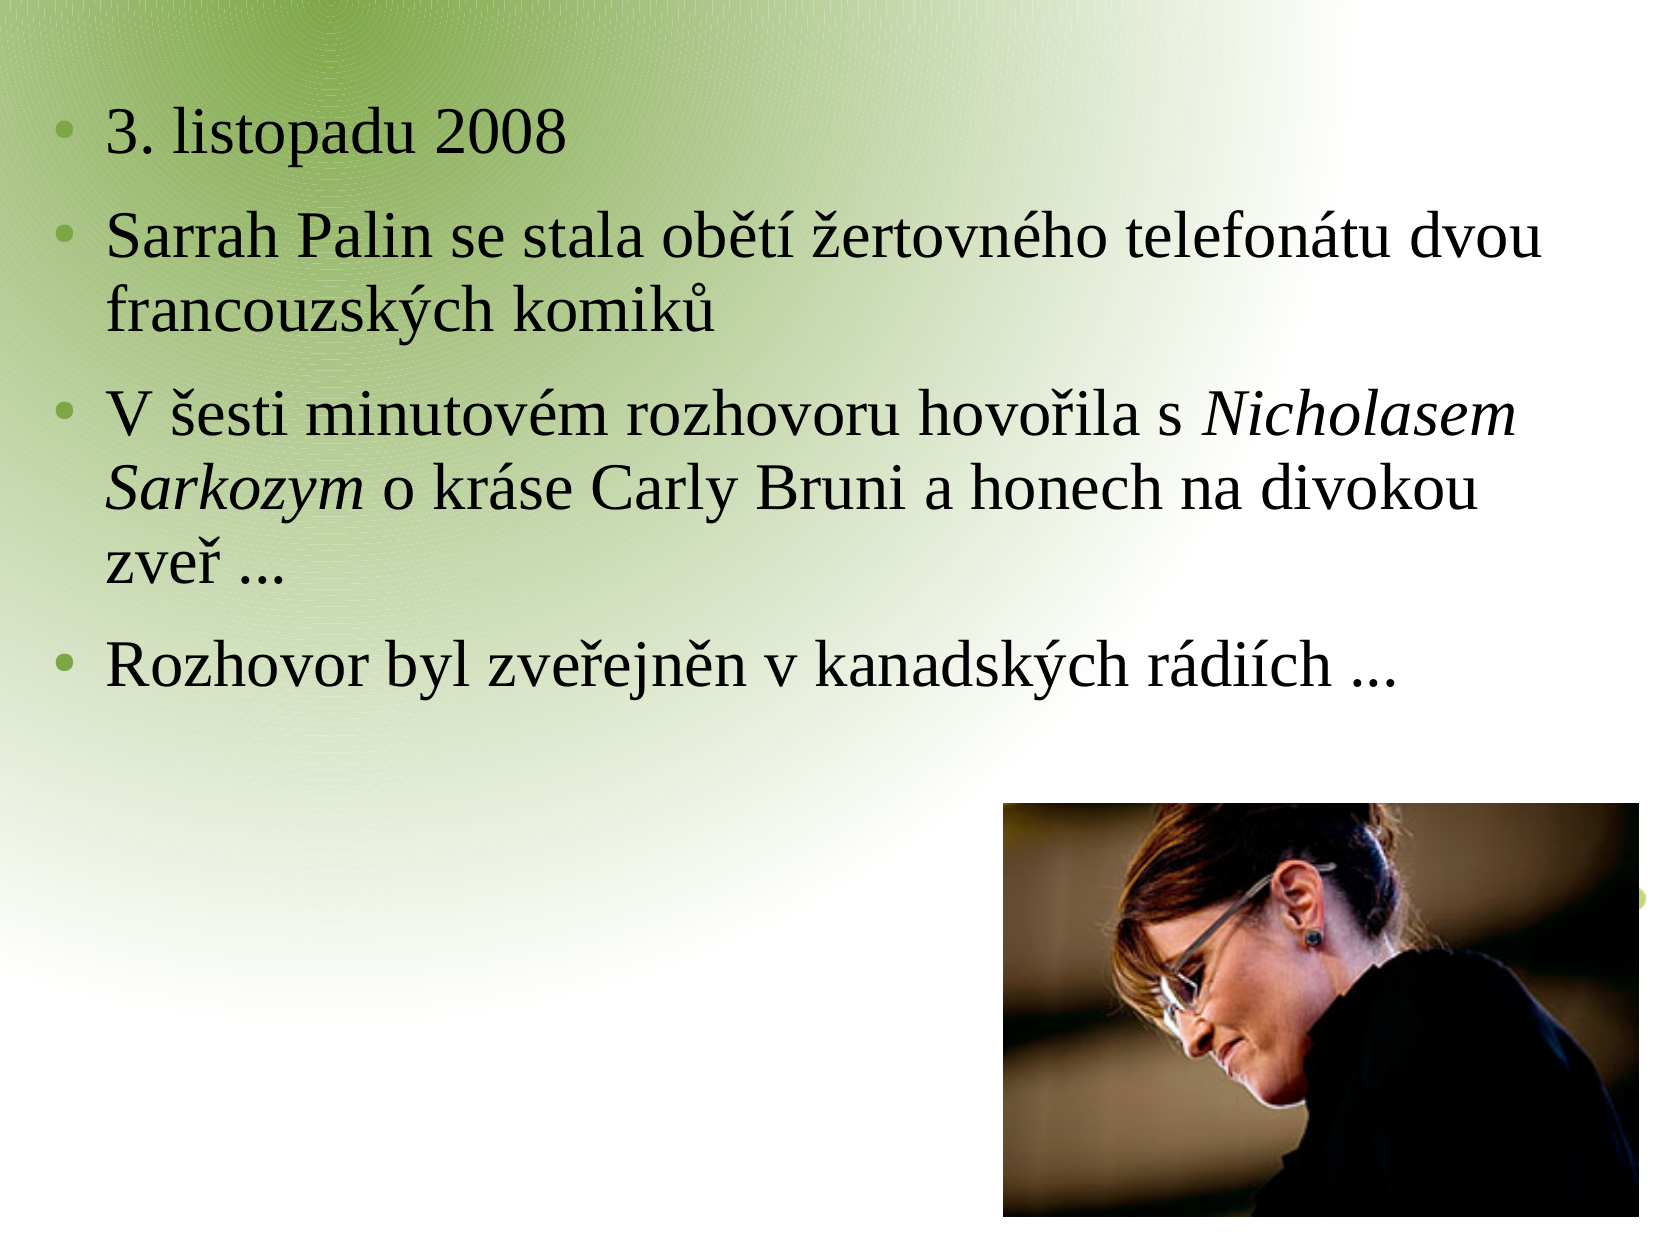

# 3. listopadu 2008
Sarrah Palin se stala obětí žertovného telefonátu dvou francouzských komiků
V šesti minutovém rozhovoru hovořila s Nicholasem Sarkozym o kráse Carly Bruni a honech na divokou zveř ...
Rozhovor byl zveřejněn v kanadských rádiích ...